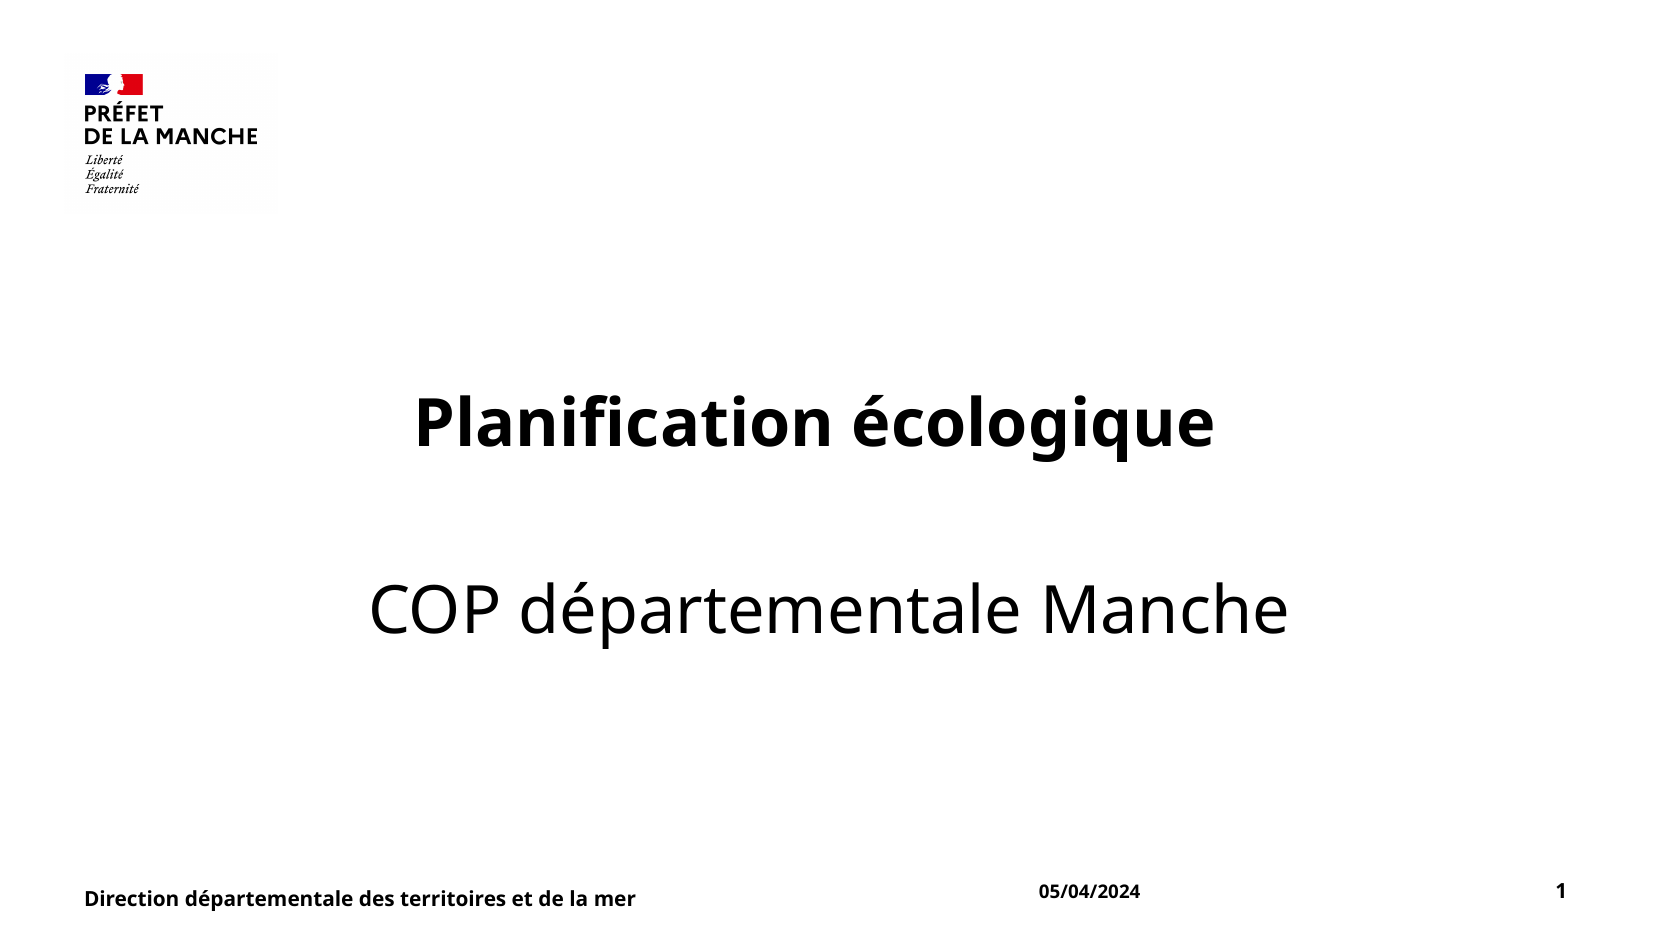

# Planification écologique
COP départementale Manche
1